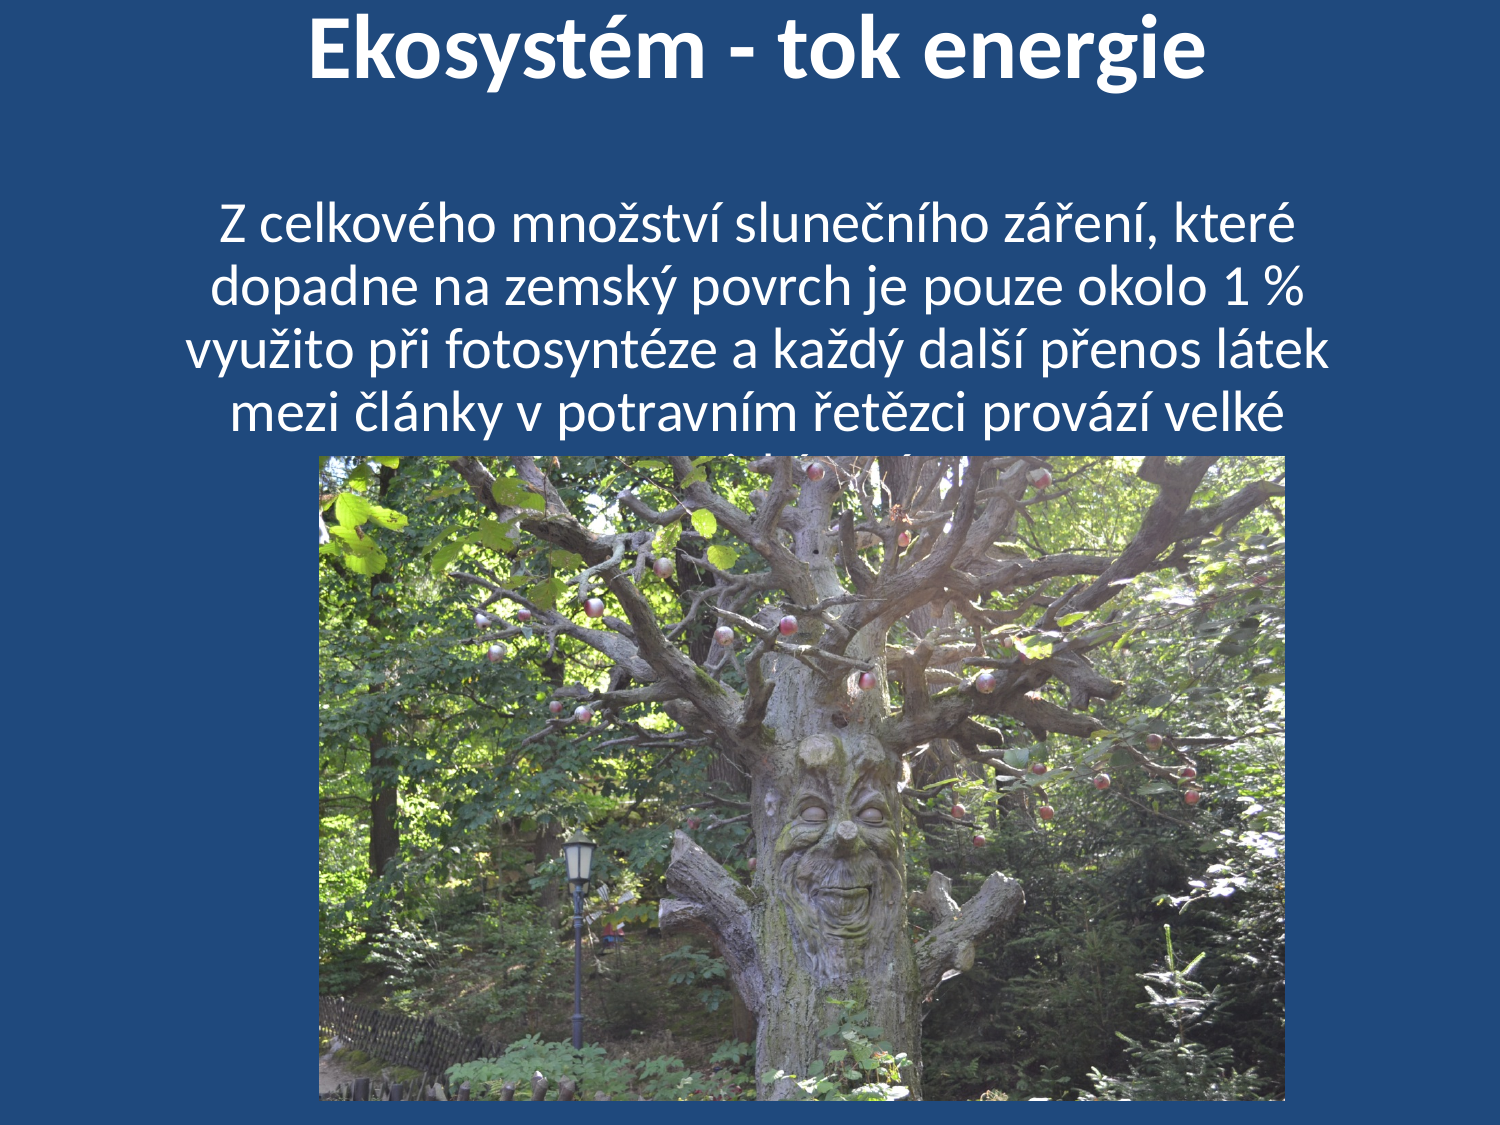

Ekosystém - tok energie
# Z celkového množství slunečního záření, které dopadne na zemský povrch je pouze okolo 1 % využito při fotosyntéze a každý další přenos látek mezi články v potravním řetězci provází velké energetické ztráty.